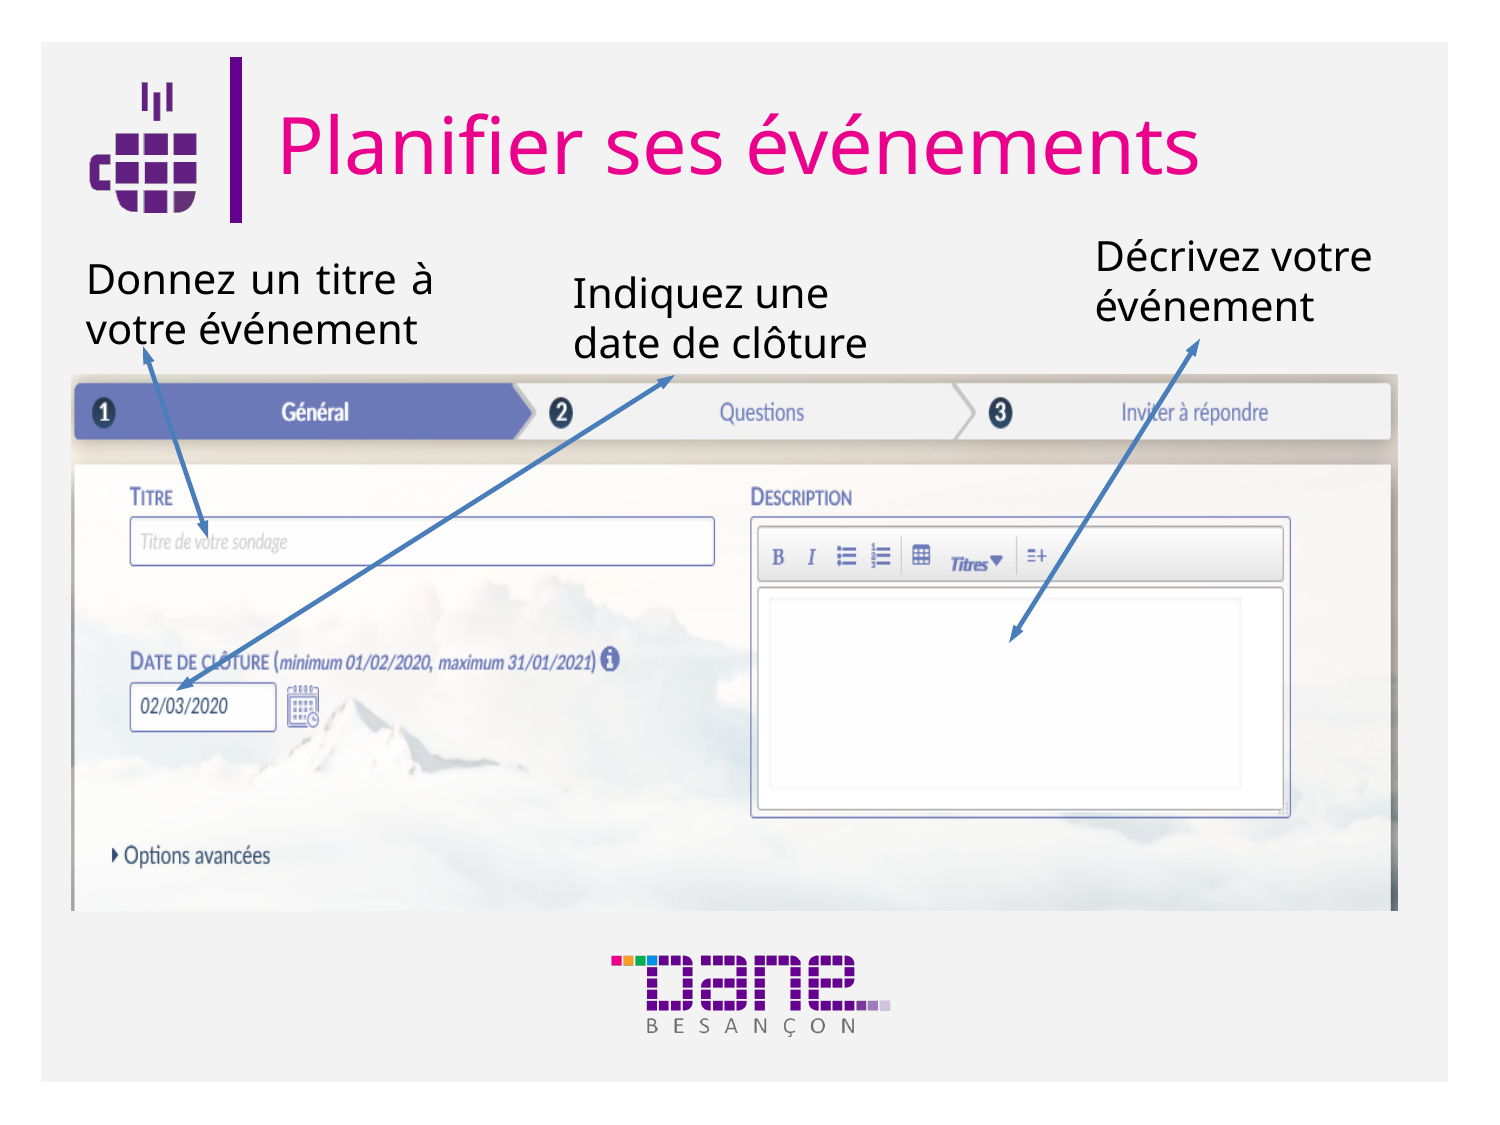

Planifier ses événements
Décrivez votre événement
Donnez un titre à votre événement
Indiquez une date de clôture